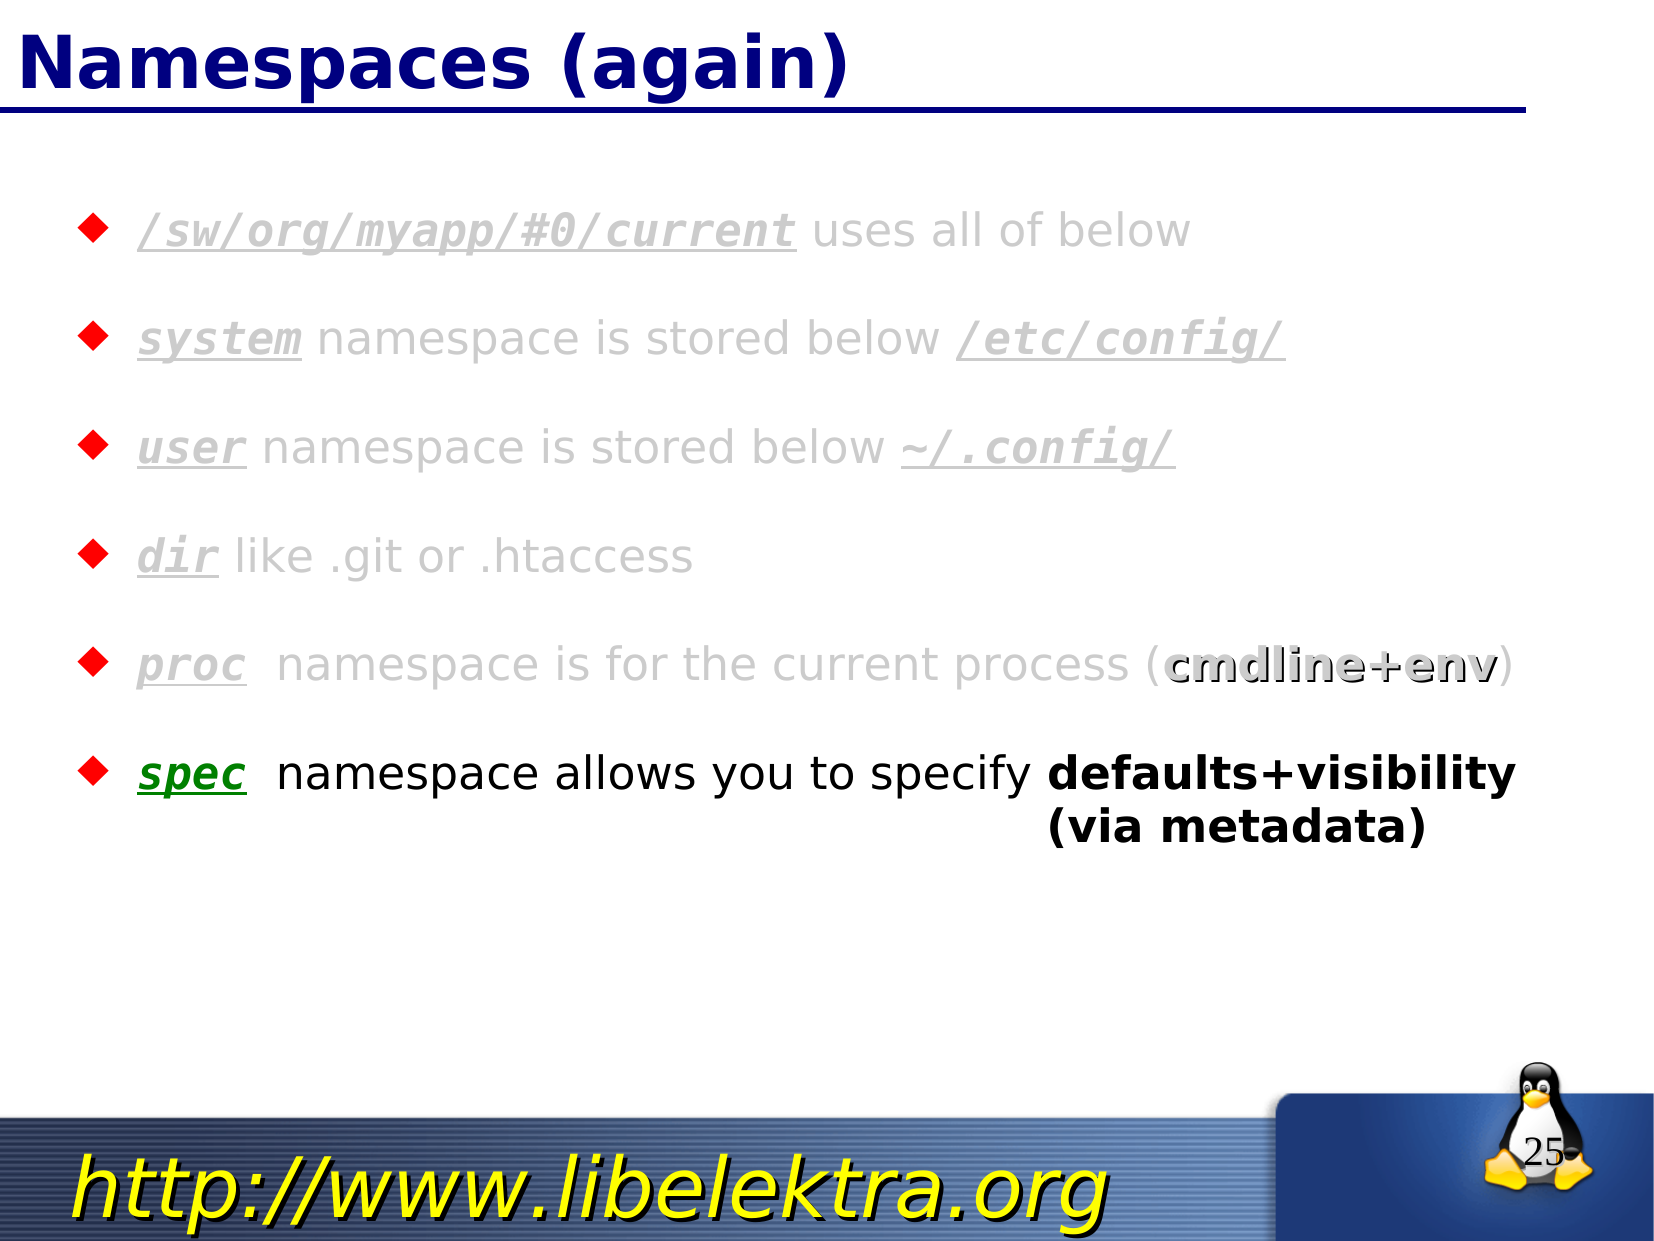

Namespaces (again)
# /sw/org/myapp/#0/current uses all of below
system namespace is stored below /etc/config/
user namespace is stored below ~/.config/
dir like .git or .htaccess
proc namespace is for the current process (cmdline+env)
spec namespace allows you to specify defaults+visibility
 (via metadata)